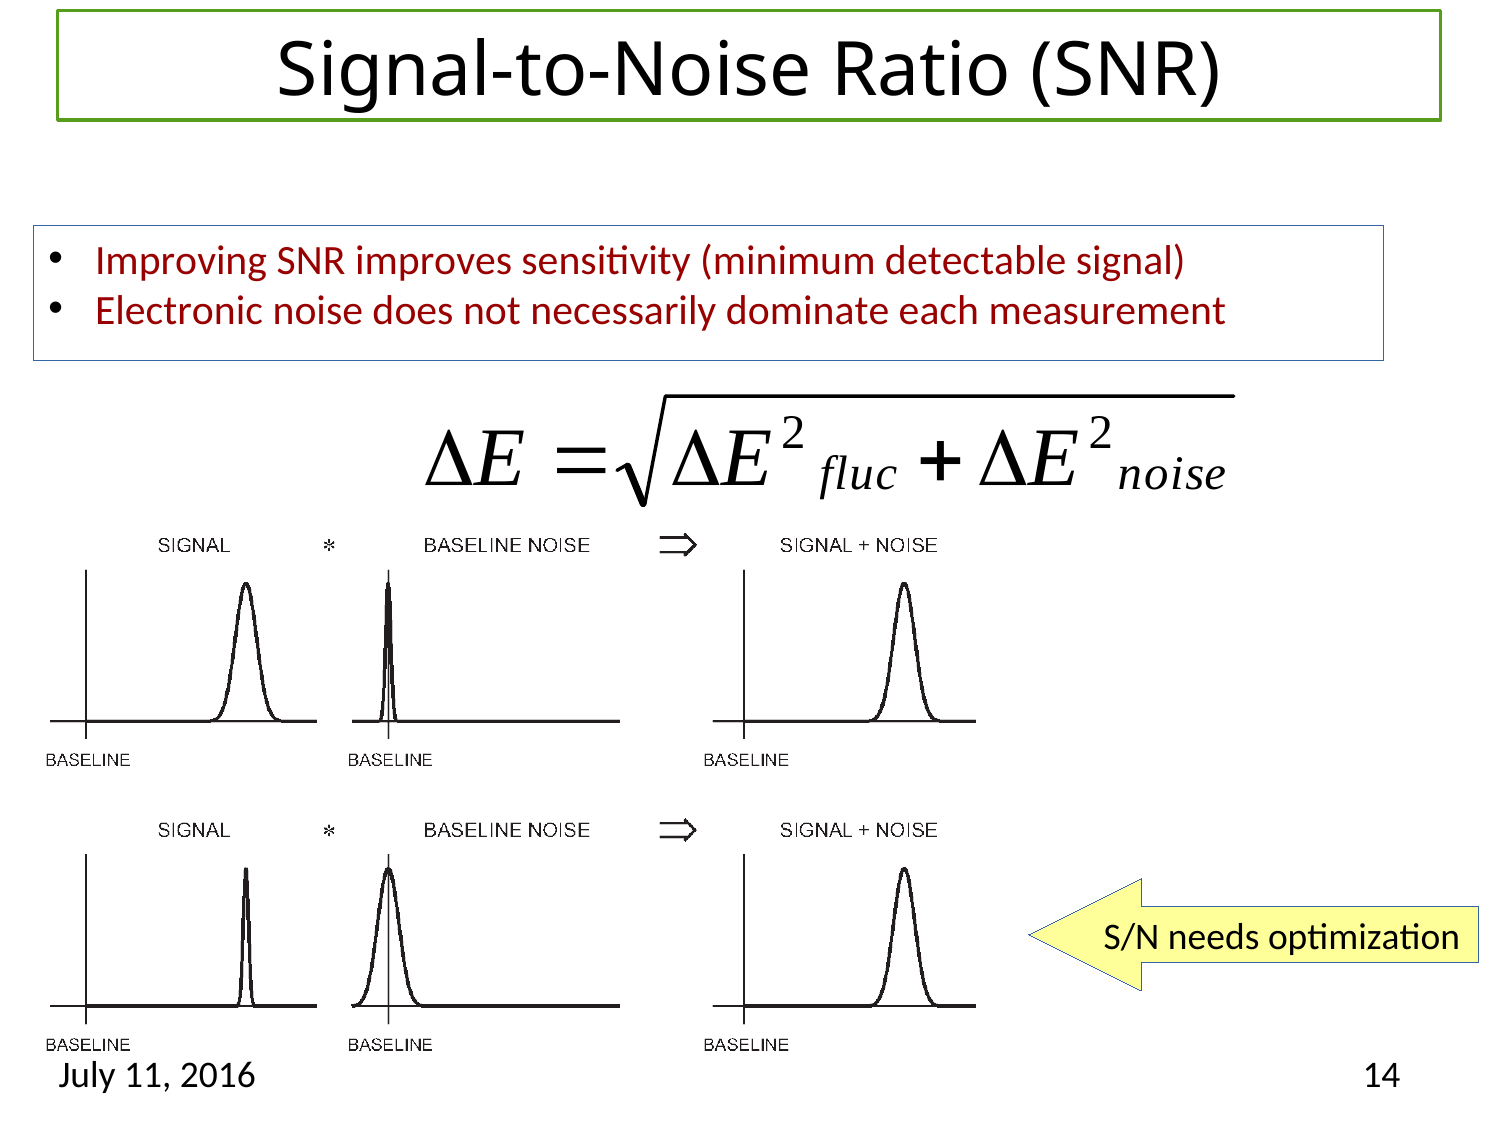

# Signal-to-Noise Ratio (SNR)
Improving SNR improves sensitivity (minimum detectable signal)
Electronic noise does not necessarily dominate each measurement
S/N needs optimization
14